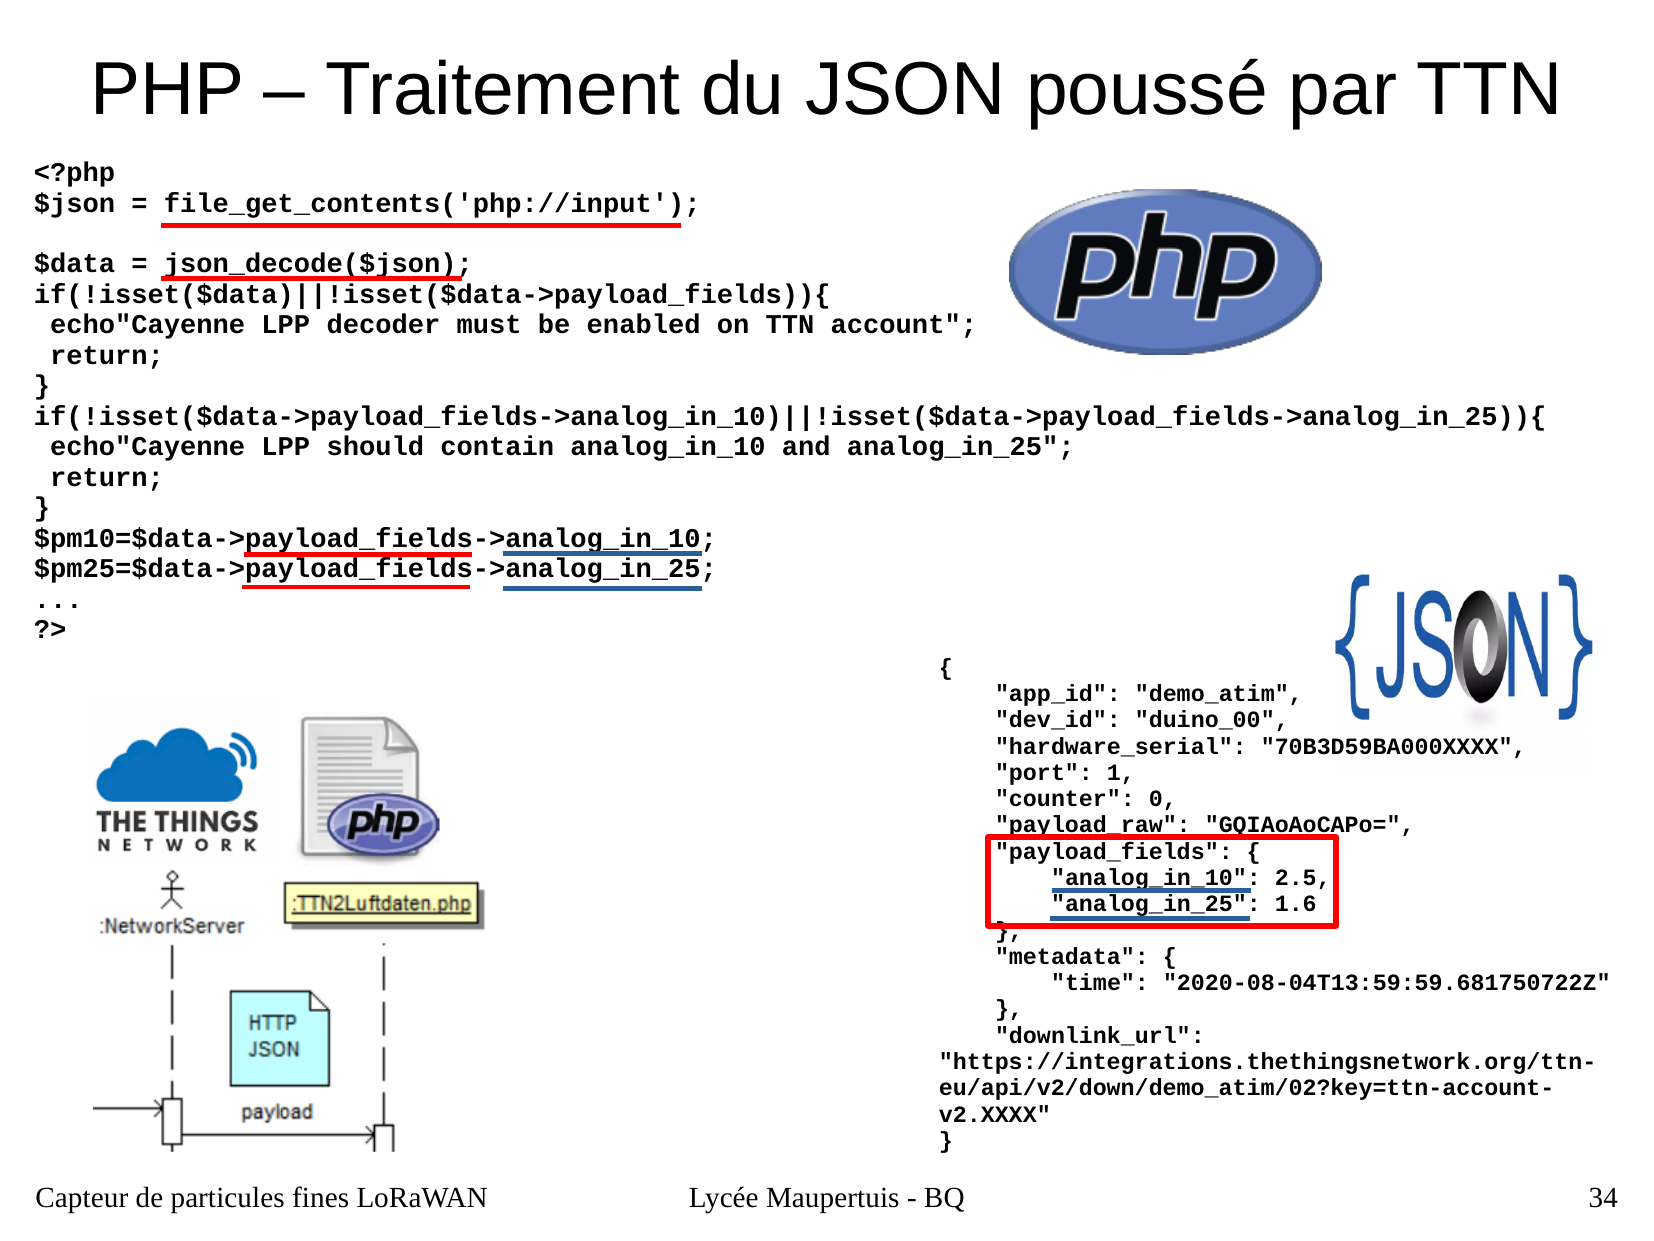

# PHP – Traitement du JSON poussé par TTN
<?php
$json = file_get_contents('php://input');
$data = json_decode($json);
if(!isset($data)||!isset($data->payload_fields)){
 echo"Cayenne LPP decoder must be enabled on TTN account";
 return;
}
if(!isset($data->payload_fields->analog_in_10)||!isset($data->payload_fields->analog_in_25)){
 echo"Cayenne LPP should contain analog_in_10 and analog_in_25";
 return;
}
$pm10=$data->payload_fields->analog_in_10;
$pm25=$data->payload_fields->analog_in_25;
...
?>
{
 "app_id": "demo_atim",
 "dev_id": "duino_00",
 "hardware_serial": "70B3D59BA000XXXX",
 "port": 1,
 "counter": 0,
 "payload_raw": "GQIAoAoCAPo=",
 "payload_fields": {
 "analog_in_10": 2.5,
 "analog_in_25": 1.6
 },
 "metadata": {
 "time": "2020-08-04T13:59:59.681750722Z"
 },
 "downlink_url": "https://integrations.thethingsnetwork.org/ttn-eu/api/v2/down/demo_atim/02?key=ttn-account-v2.XXXX"
}
Capteur de particules fines LoRaWAN
Lycée Maupertuis - BQ
34